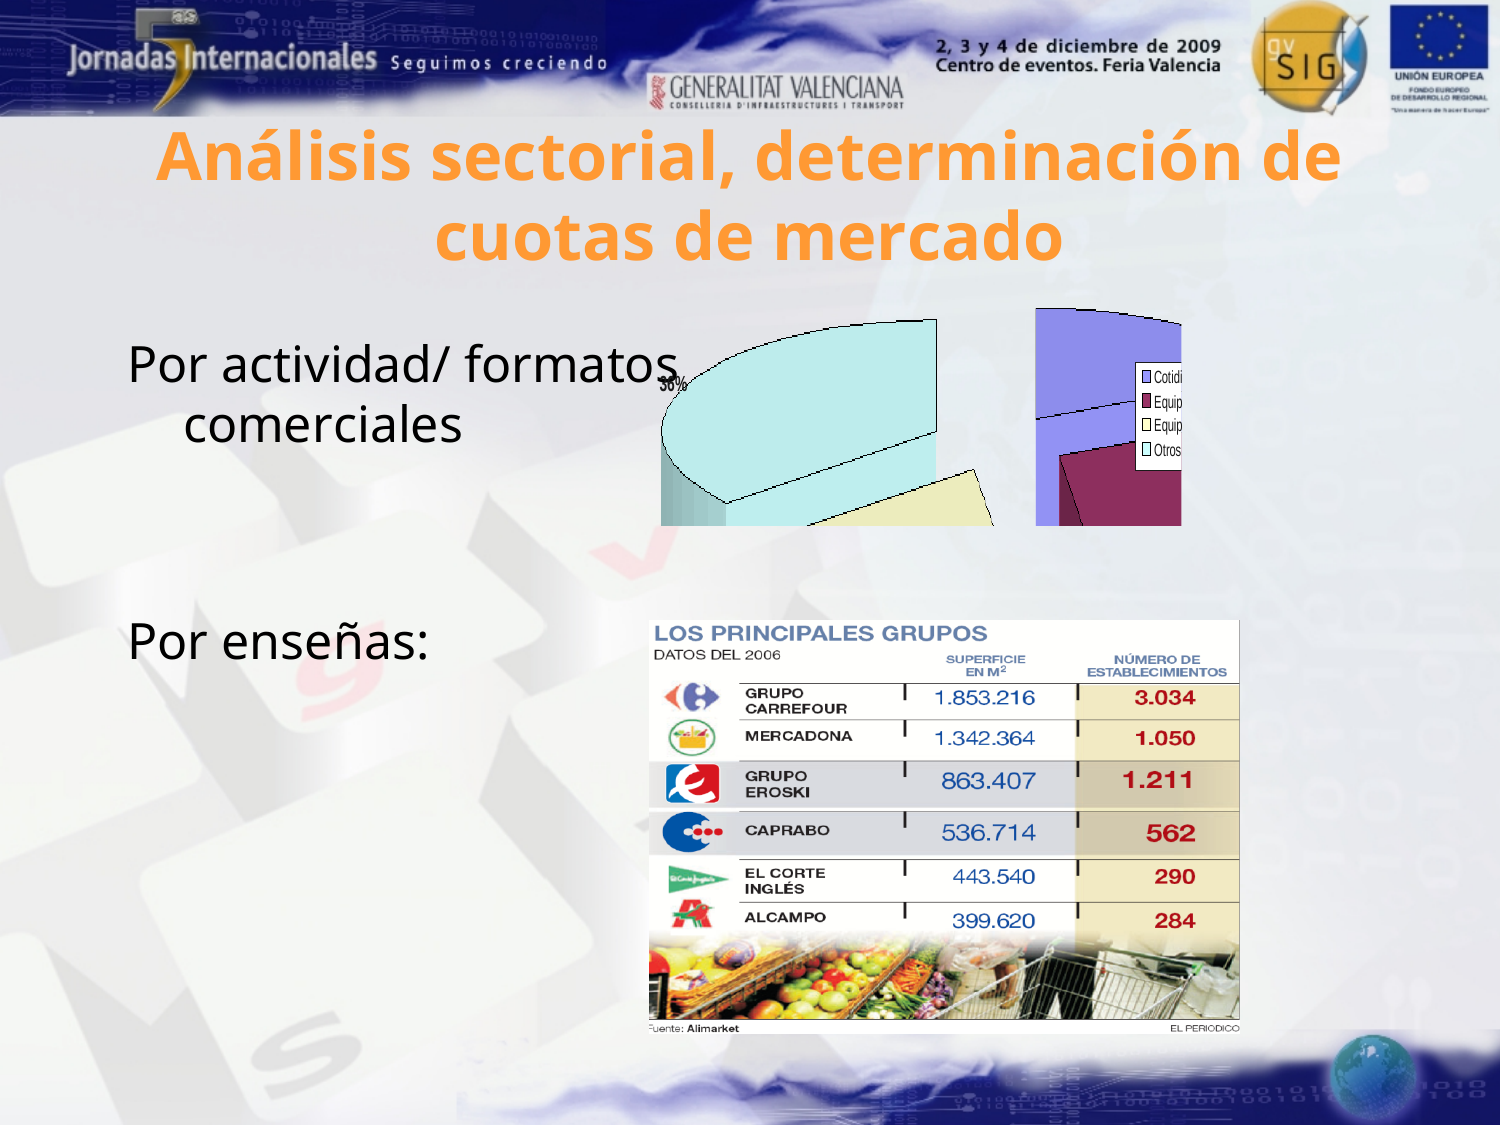

Análisis sectorial, determinación de cuotas de mercado
Por actividad/ formatos
comerciales
Por enseñas: